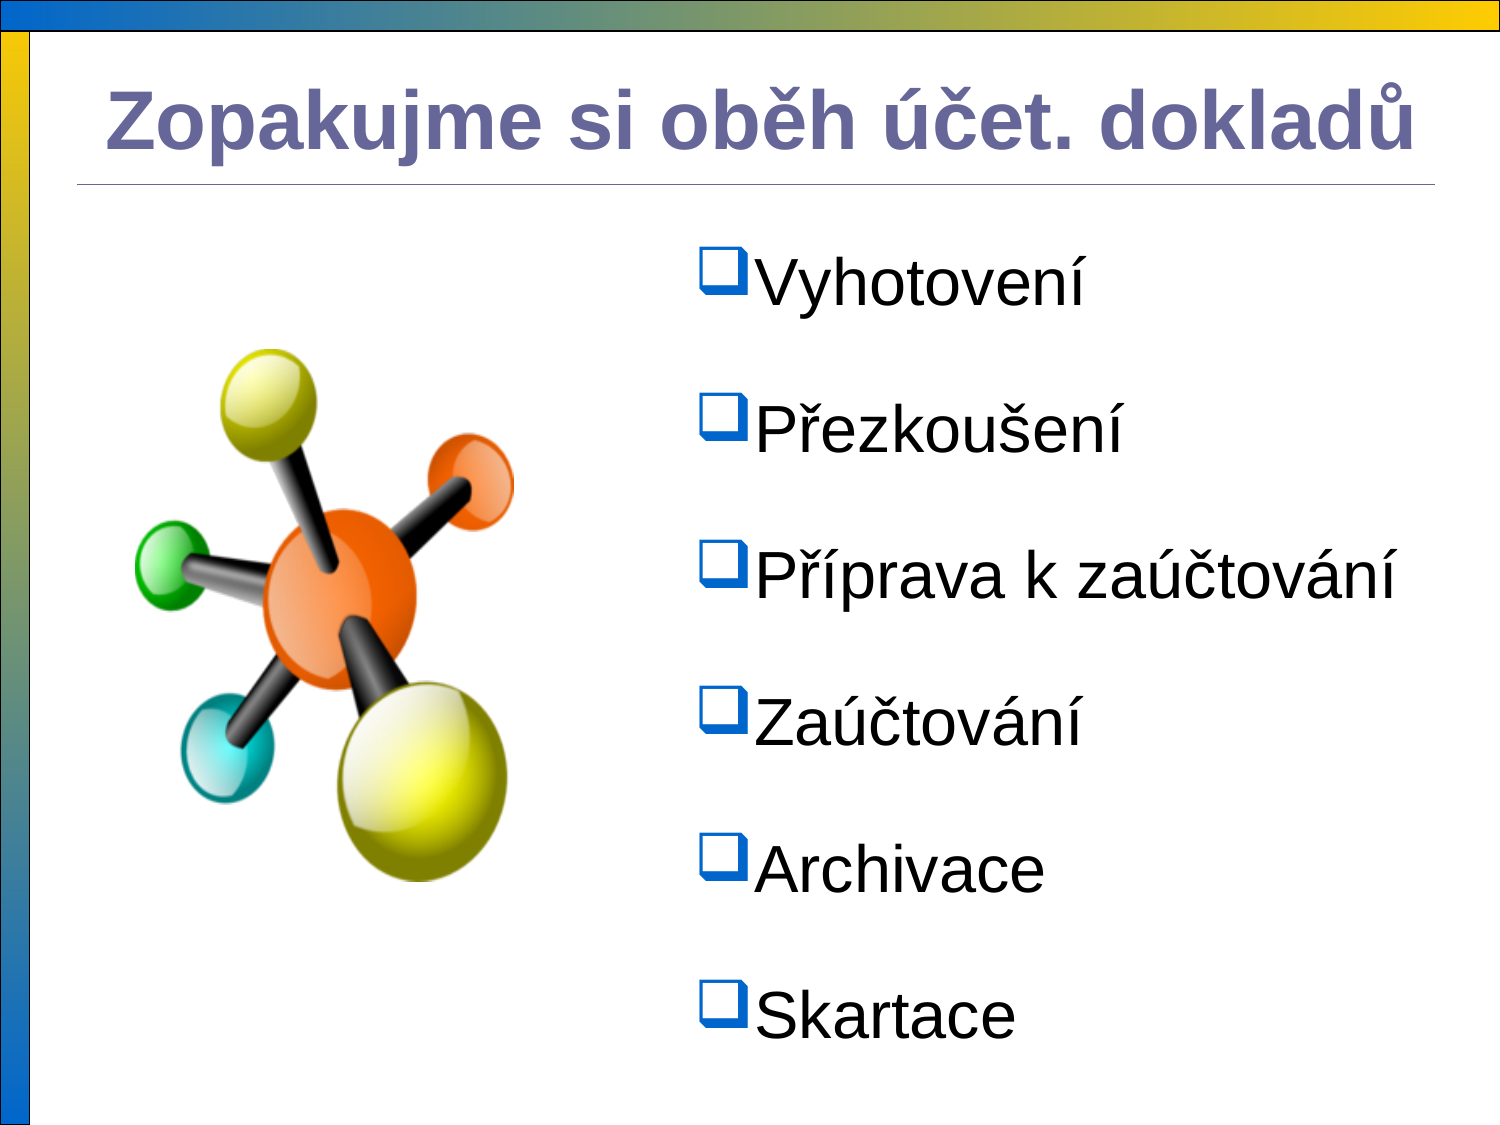

# Zopakujme si oběh účet. dokladů
Vyhotovení
Přezkoušení
Příprava k zaúčtování
Zaúčtování
Archivace
Skartace